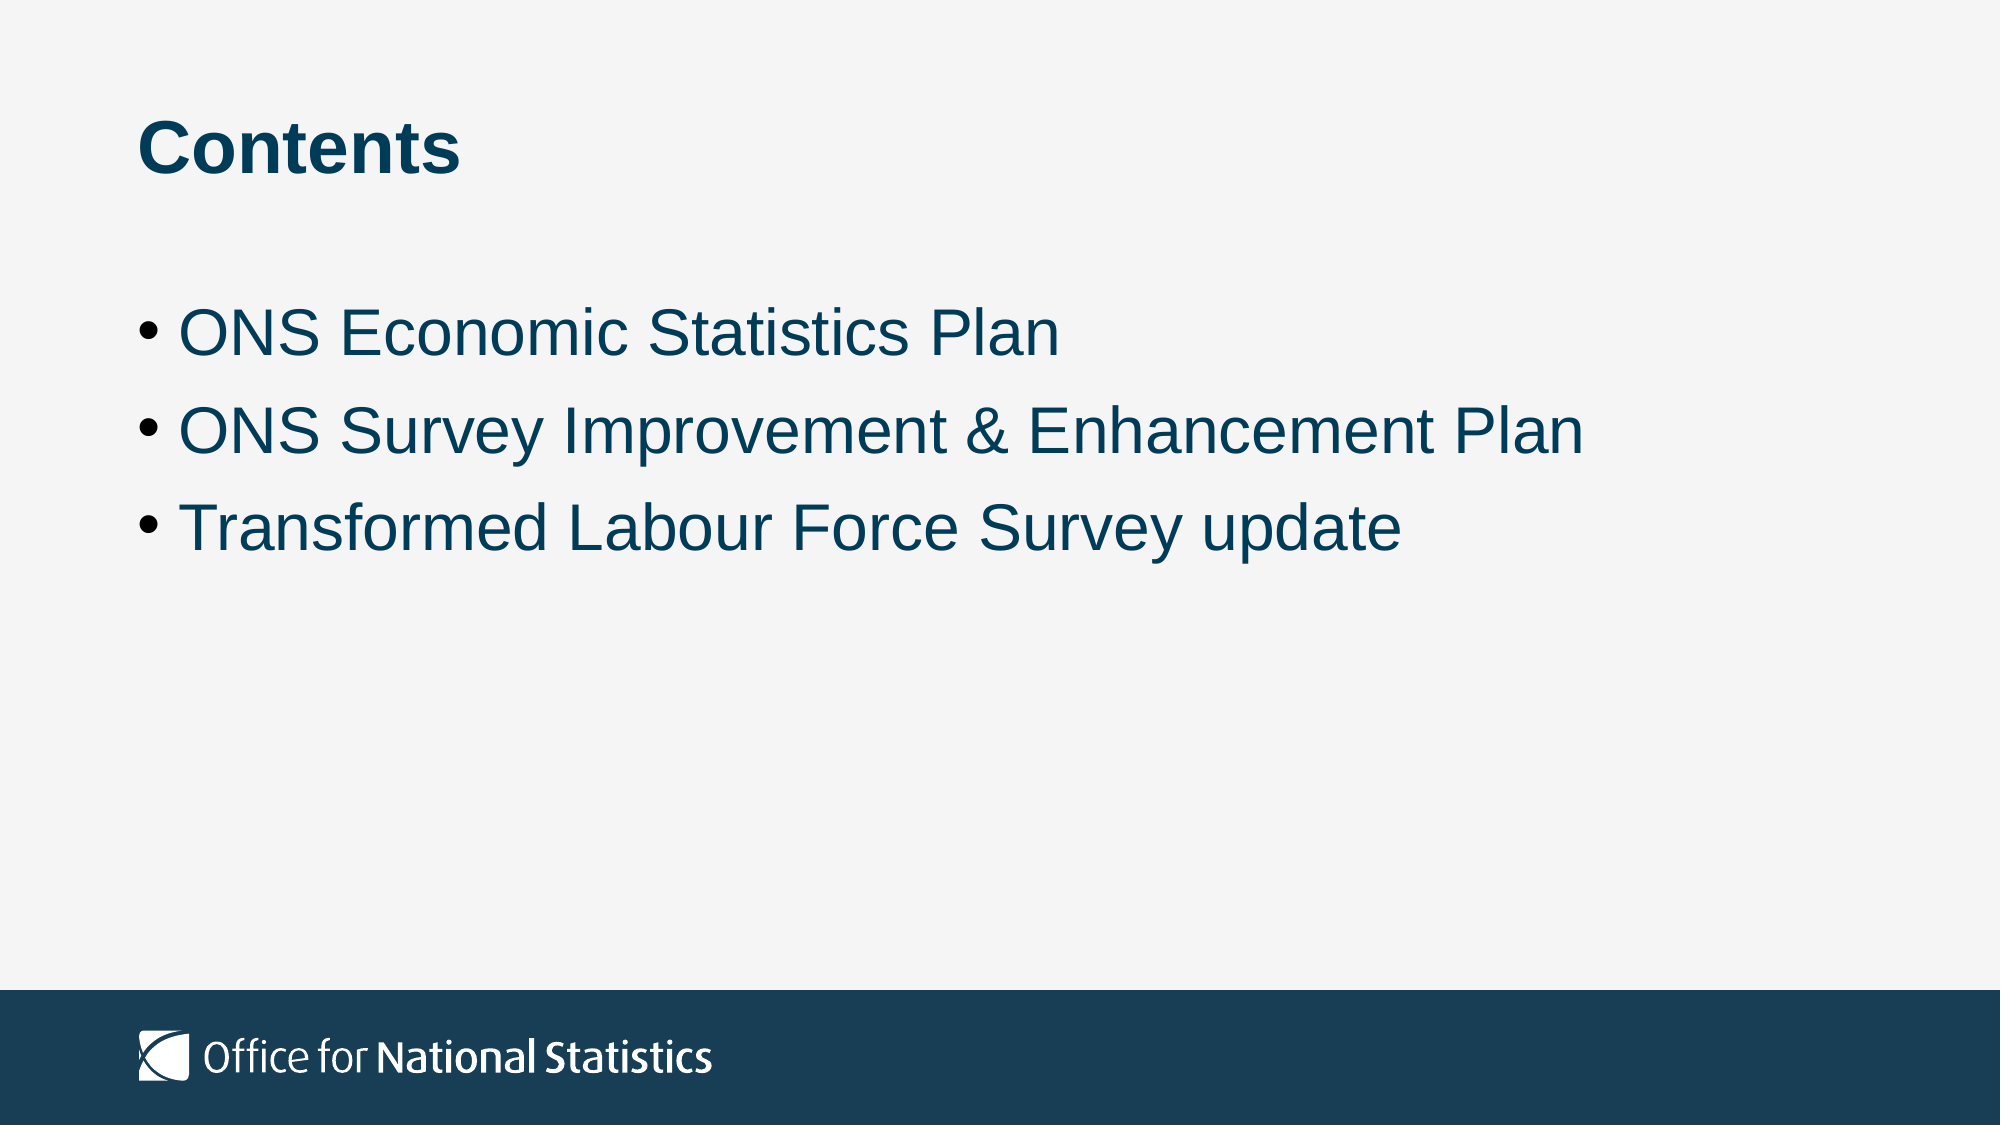

# Contents
ONS Economic Statistics Plan
ONS Survey Improvement & Enhancement Plan
Transformed Labour Force Survey update